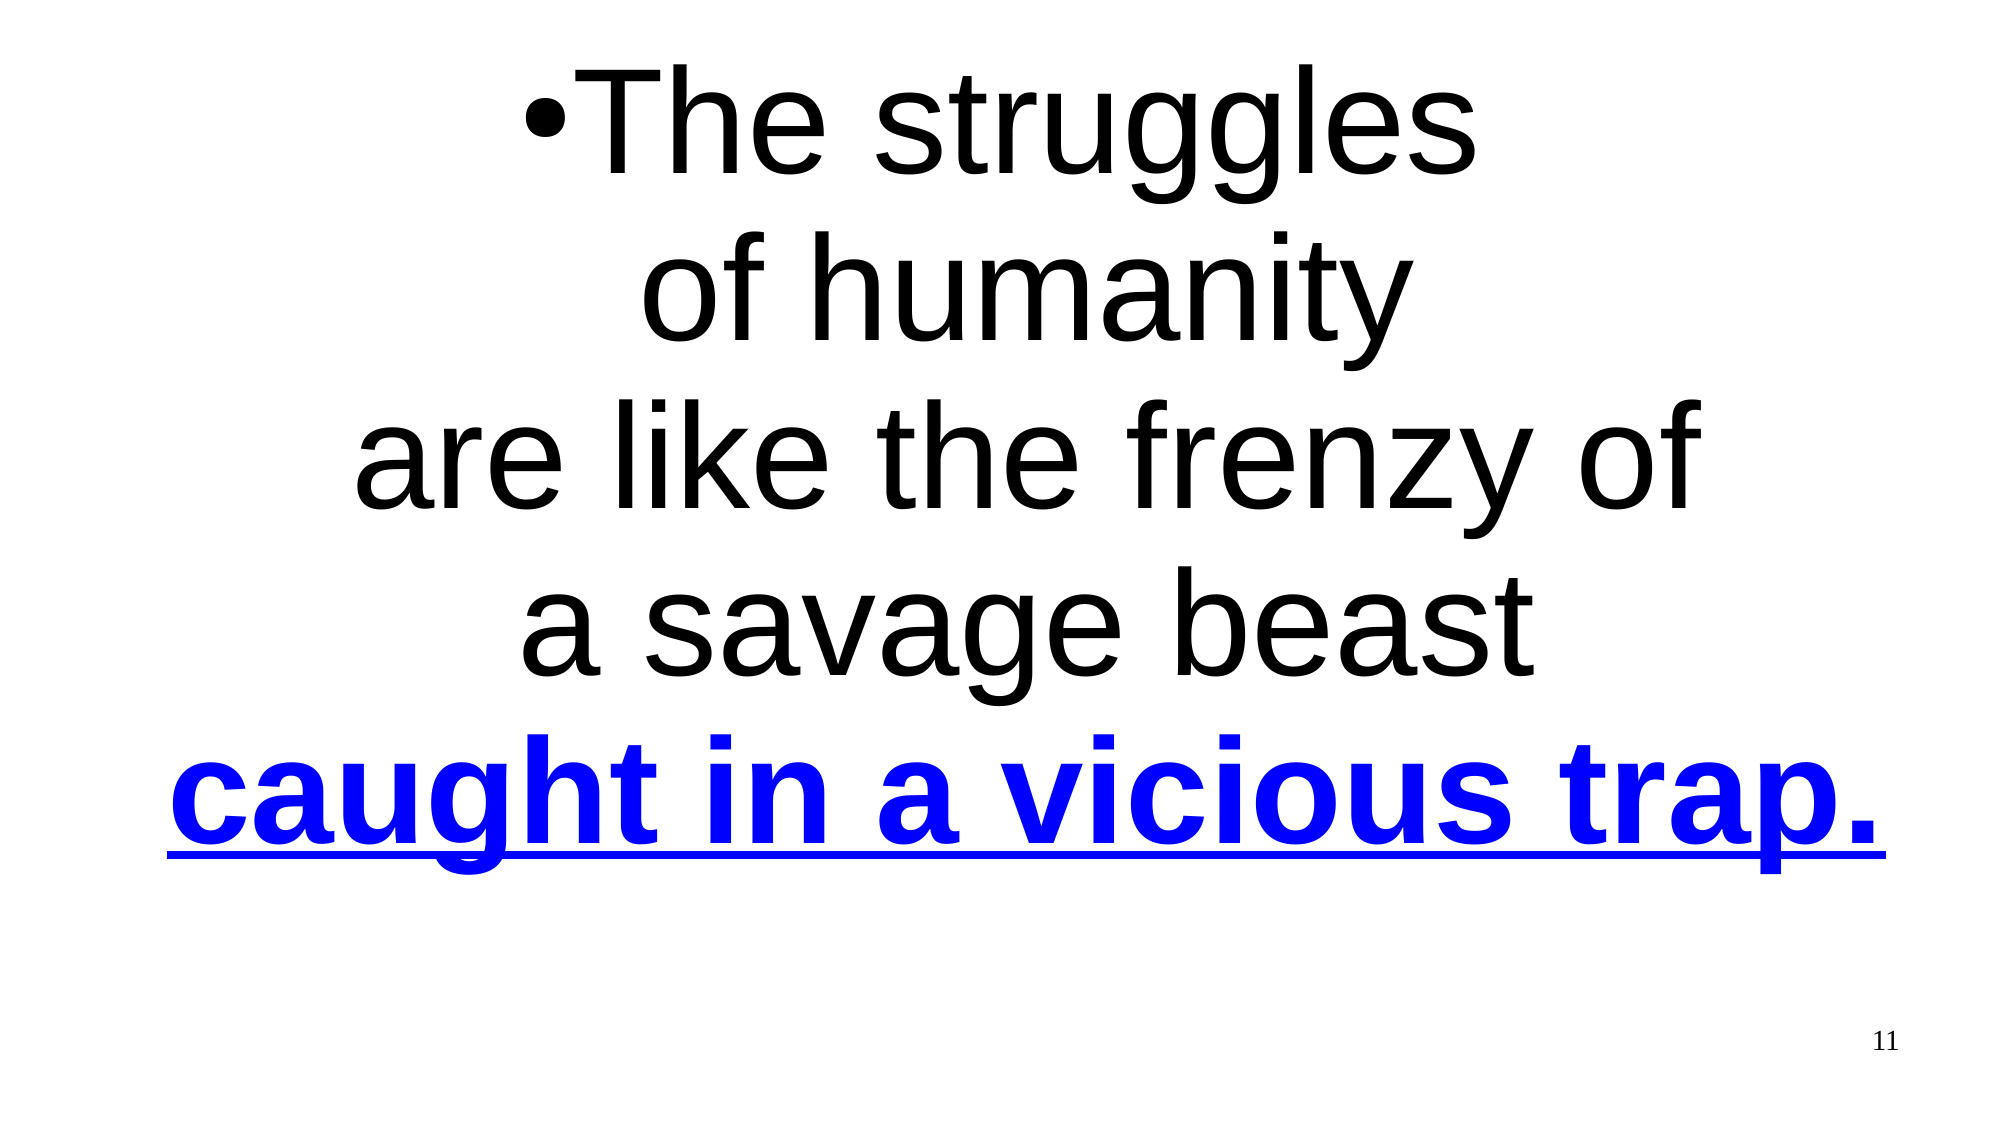

# The struggles of humanity are like the frenzy of a savage beast caught in a vicious trap.
11